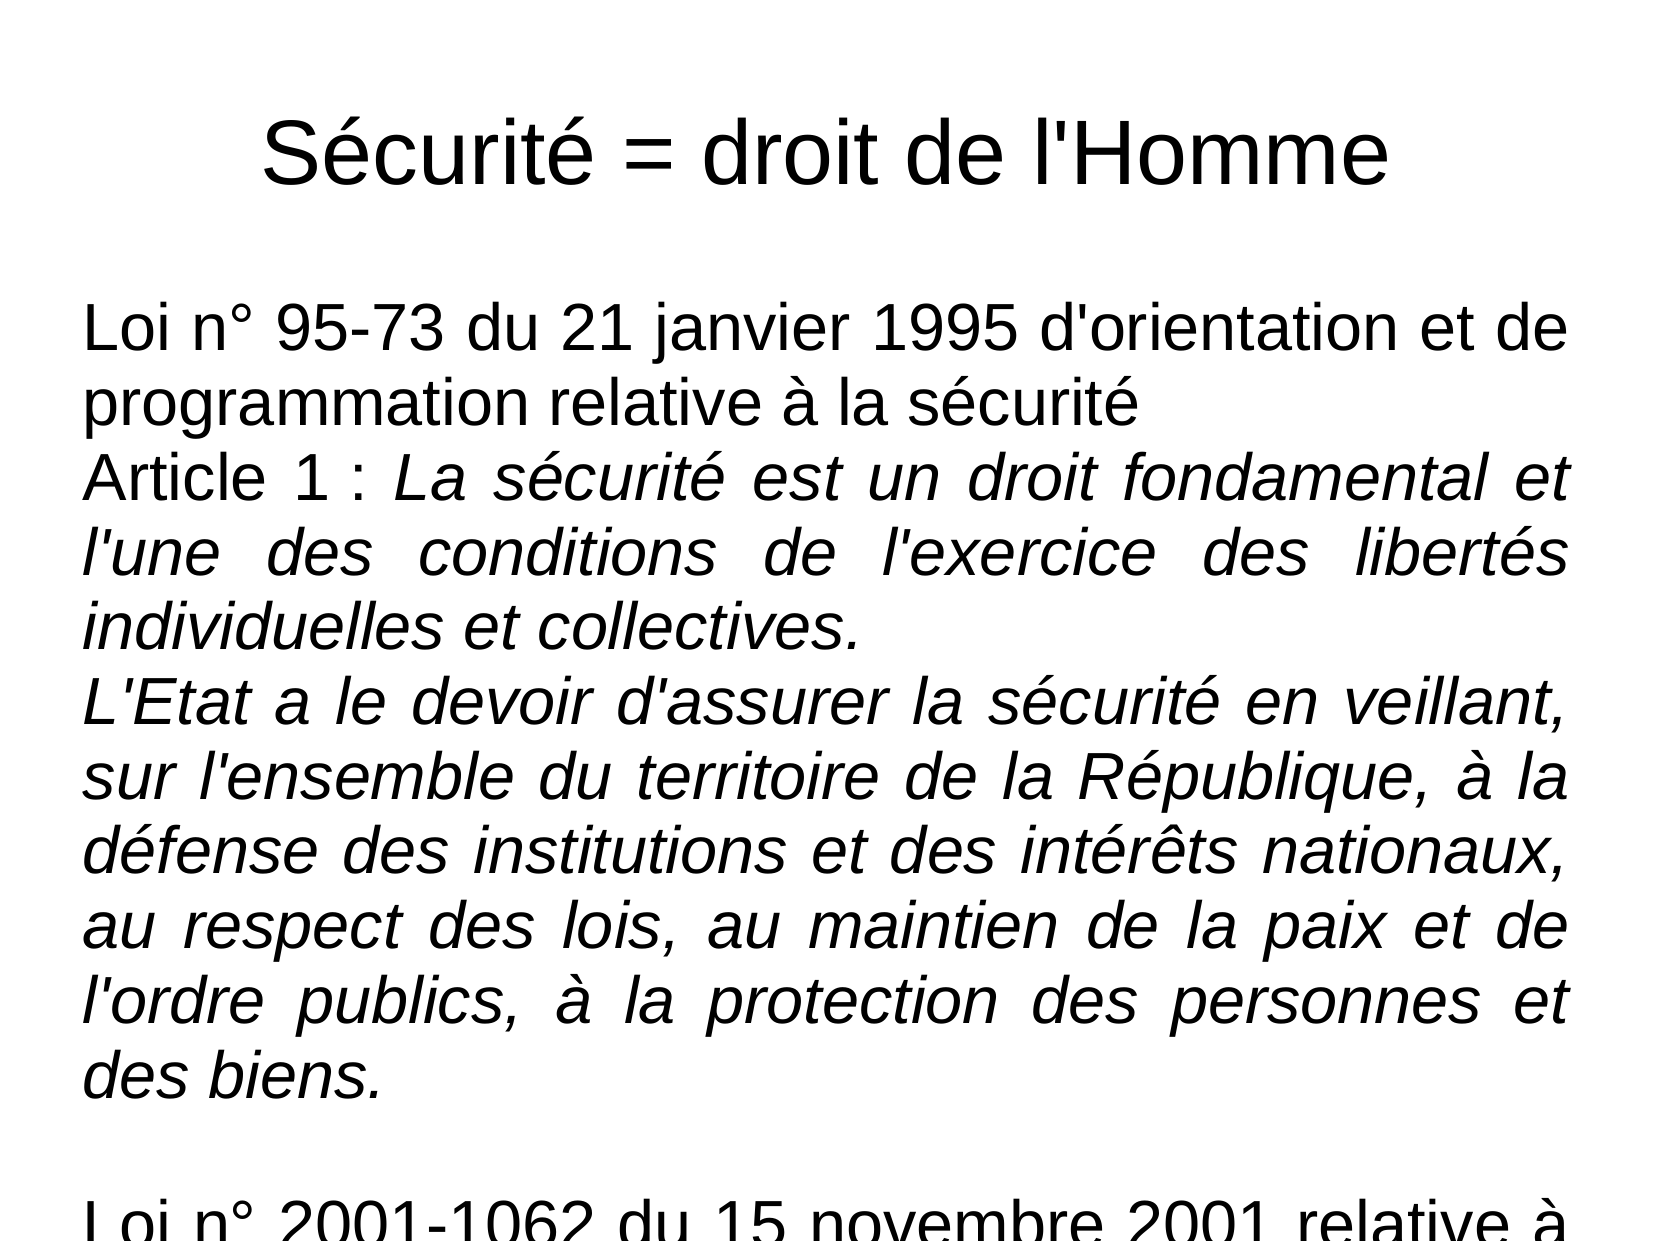

# Sécurité = droit de l'Homme
Loi n° 95-73 du 21 janvier 1995 d'orientation et de programmation relative à la sécurité
Article 1 : La sécurité est un droit fondamental et l'une des conditions de l'exercice des libertés individuelles et collectives.
L'Etat a le devoir d'assurer la sécurité en veillant, sur l'ensemble du territoire de la République, à la défense des institutions et des intérêts nationaux, au respect des lois, au maintien de la paix et de l'ordre publics, à la protection des personnes et des biens.
Loi n° 2001-1062 du 15 novembre 2001 relative à la sécurité quotidienne
Article 1 : La sécurité est un droit fondamental. Elle est une condition de l'exercice des libertés et de la réduction des inégalités.
A ce titre, elle est un devoir pour l'Etat, qui veille, sur l'ensemble du territoire de la République, à la protection des personnes, de leurs biens et des prérogatives de leur citoyenneté, à la défense de leurs institutions et des intérêts nationaux, au respect des lois, au maintien de la paix et de l'ordre publics.